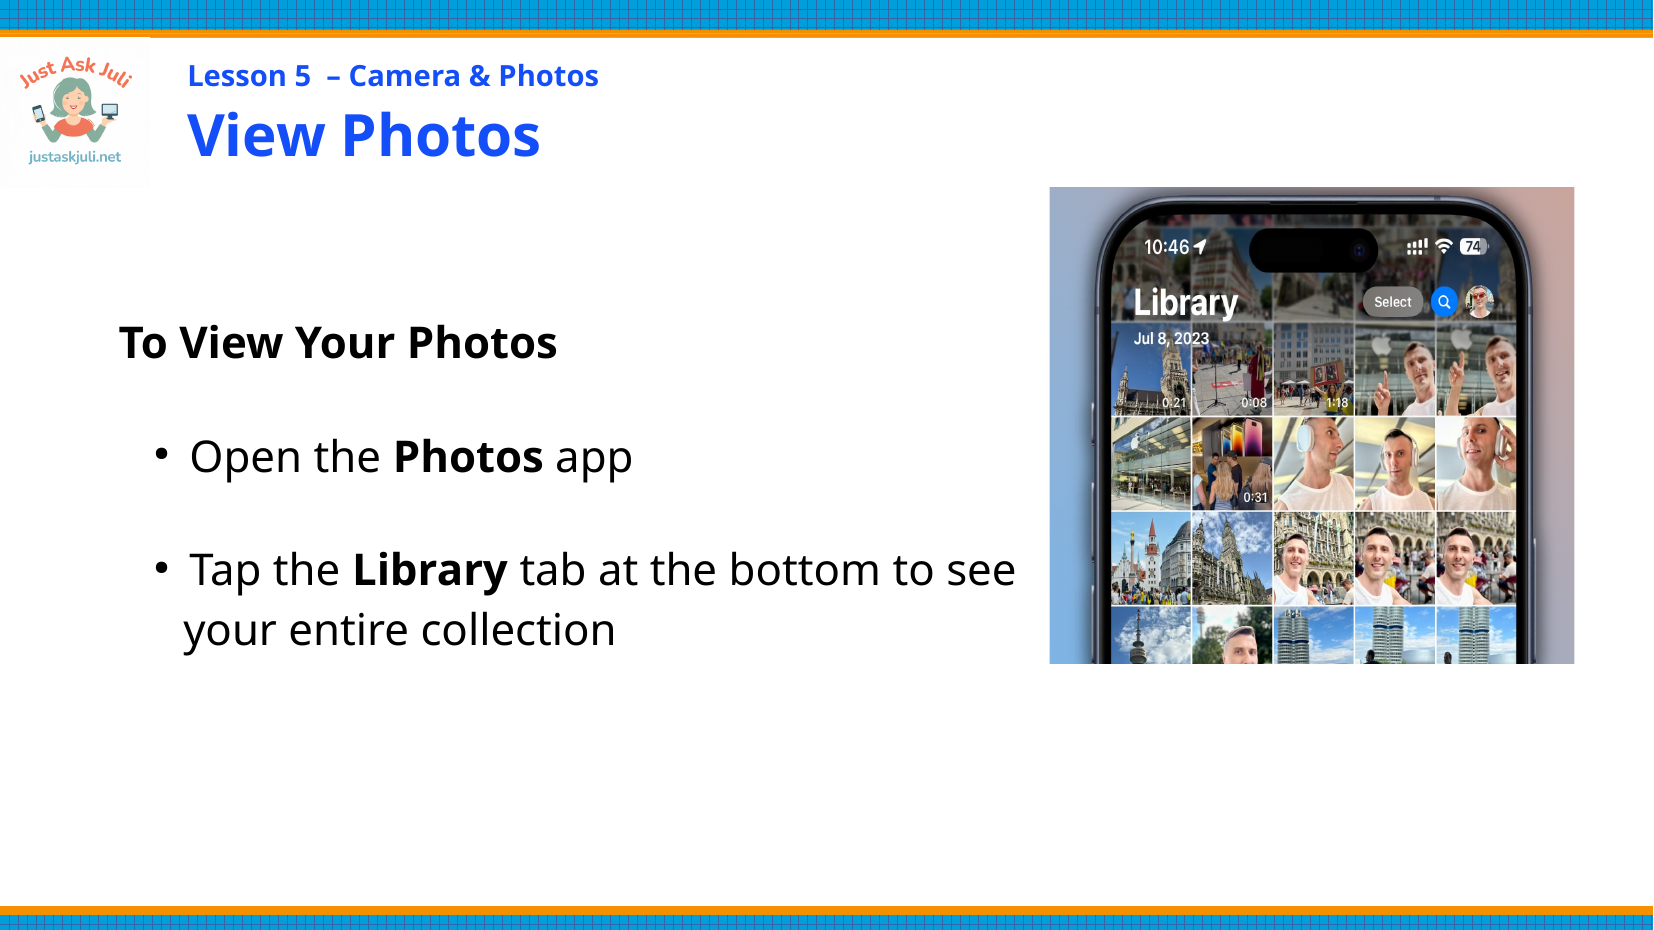

Lesson 5 – Camera & Photos
View Photos
To View Your Photos
Open the Photos app
Tap the Library tab at the bottom to see your entire collection